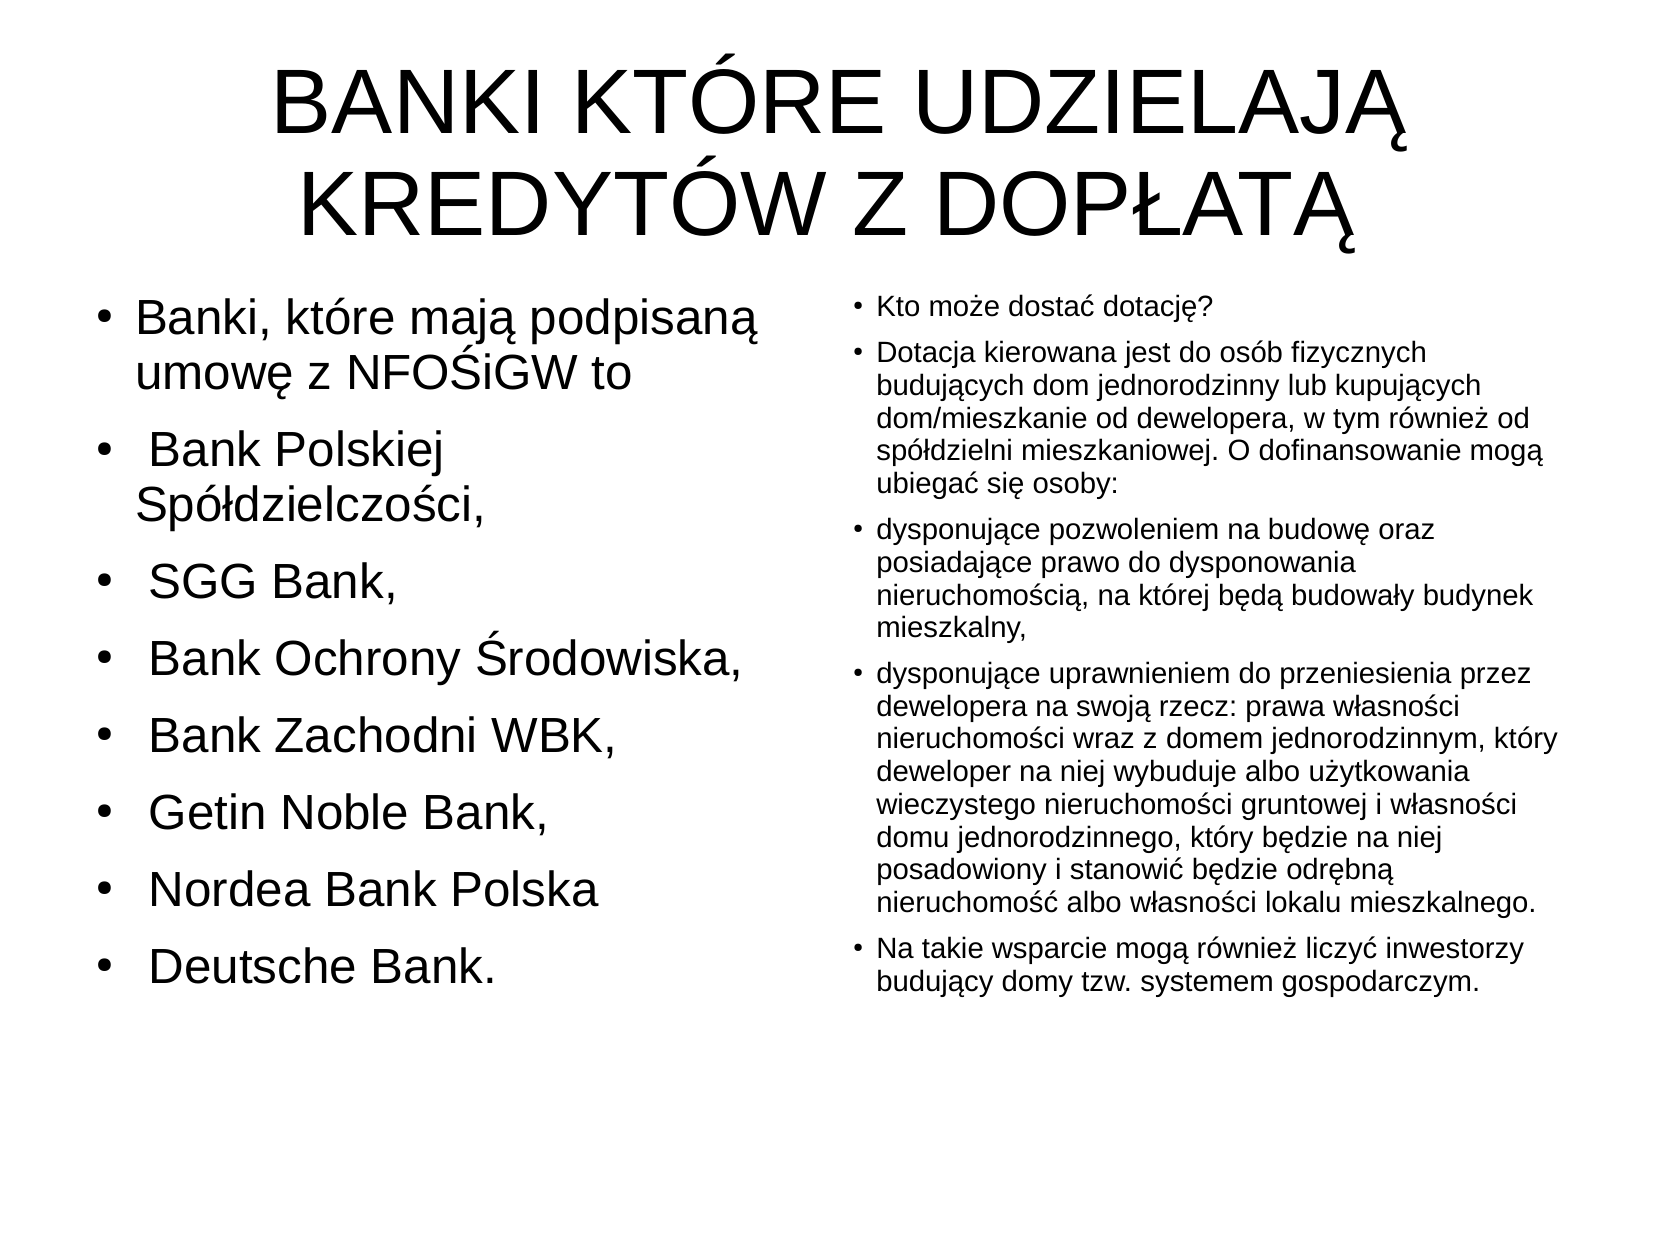

# BANKI KTÓRE UDZIELAJĄ KREDYTÓW Z DOPŁATĄ
Banki, które mają podpisaną umowę z NFOŚiGW to
 Bank Polskiej Spółdzielczości,
 SGG Bank,
 Bank Ochrony Środowiska,
 Bank Zachodni WBK,
 Getin Noble Bank,
 Nordea Bank Polska
 Deutsche Bank.
Kto może dostać dotację?
Dotacja kierowana jest do osób fizycznych budujących dom jednorodzinny lub kupujących dom/mieszkanie od dewelopera, w tym również od spółdzielni mieszkaniowej. O dofinansowanie mogą ubiegać się osoby:
dysponujące pozwoleniem na budowę oraz posiadające prawo do dysponowania nieruchomością, na której będą budowały budynek mieszkalny,
dysponujące uprawnieniem do przeniesienia przez dewelopera na swoją rzecz: prawa własności nieruchomości wraz z domem jednorodzinnym, który deweloper na niej wybuduje albo użytkowania wieczystego nieruchomości gruntowej i własności domu jednorodzinnego, który będzie na niej posadowiony i stanowić będzie odrębną nieruchomość albo własności lokalu mieszkalnego.
Na takie wsparcie mogą również liczyć inwestorzy budujący domy tzw. systemem gospodarczym.